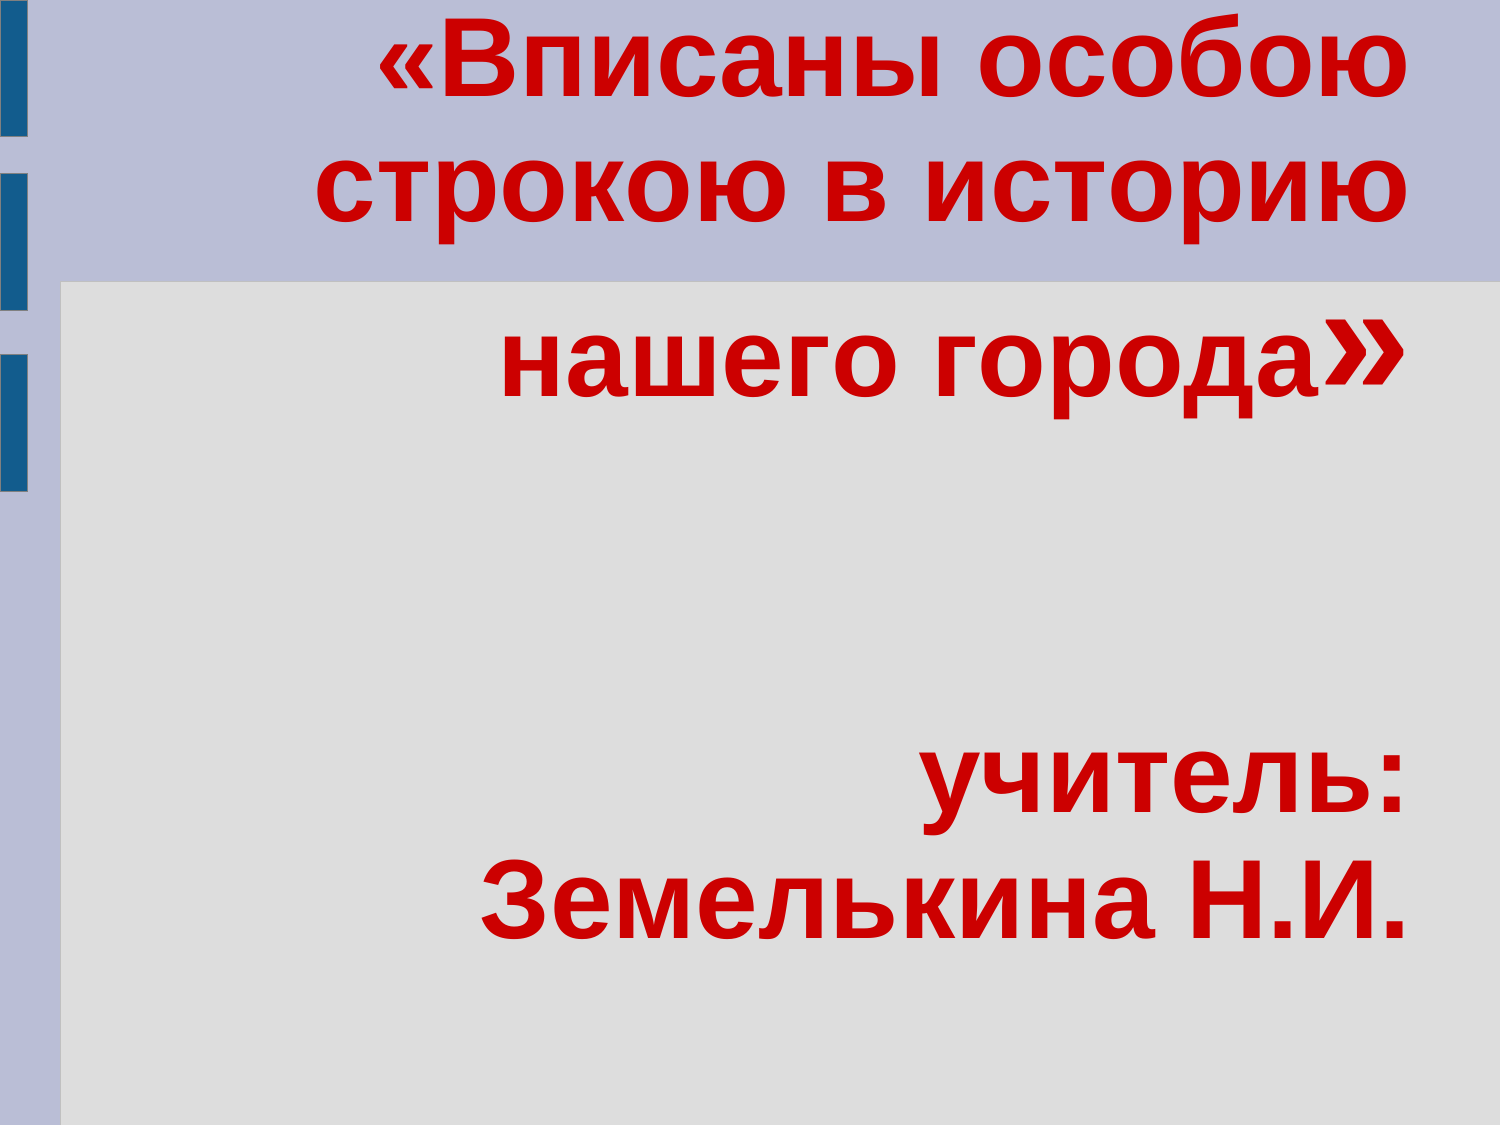

# «Вписаны особою строкою в историю нашего города» учитель: Земелькина Н.И.